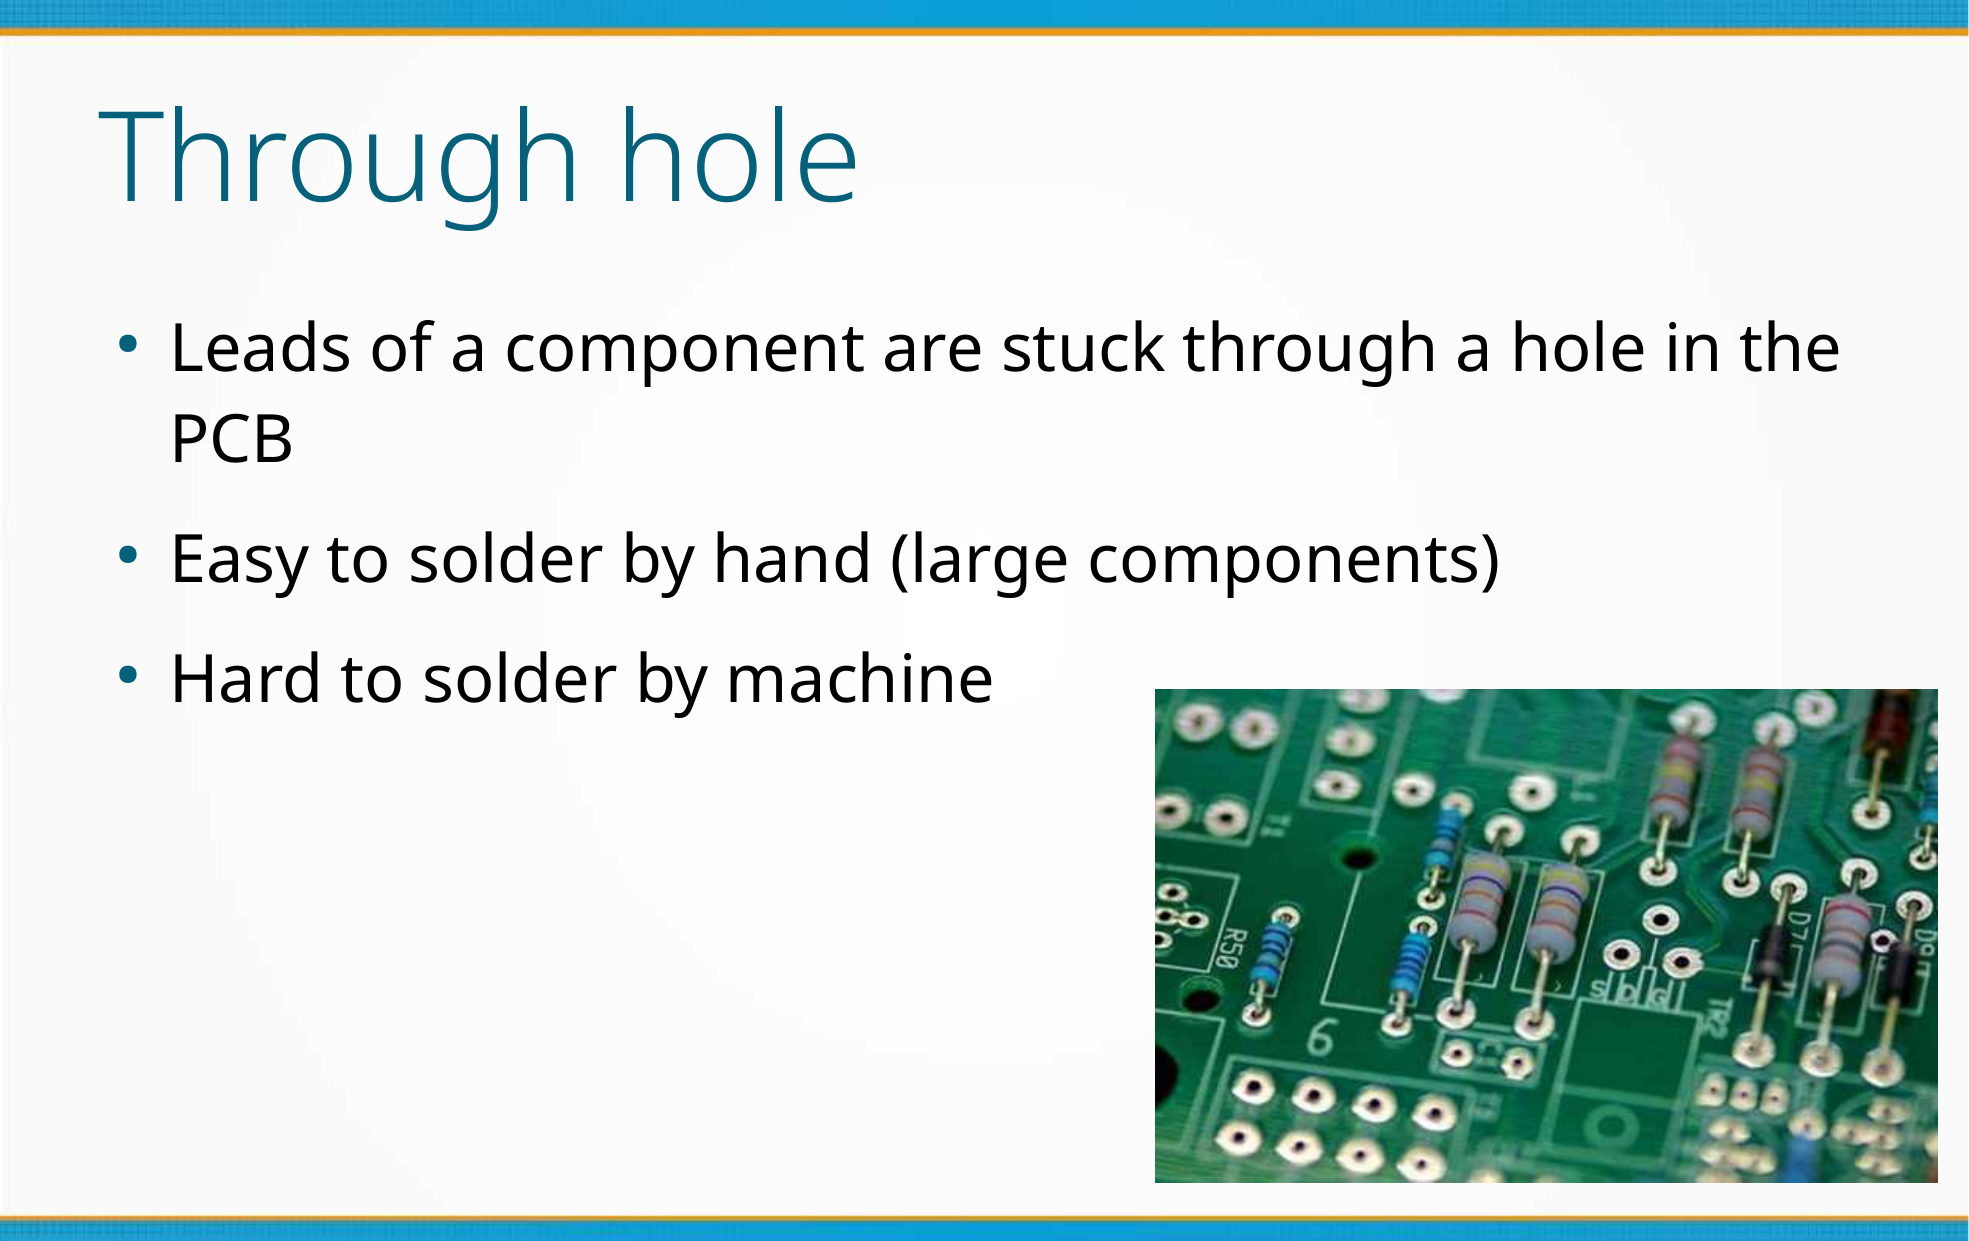

# Through hole
Leads of a component are stuck through a hole in the PCB
Easy to solder by hand (large components)
Hard to solder by machine